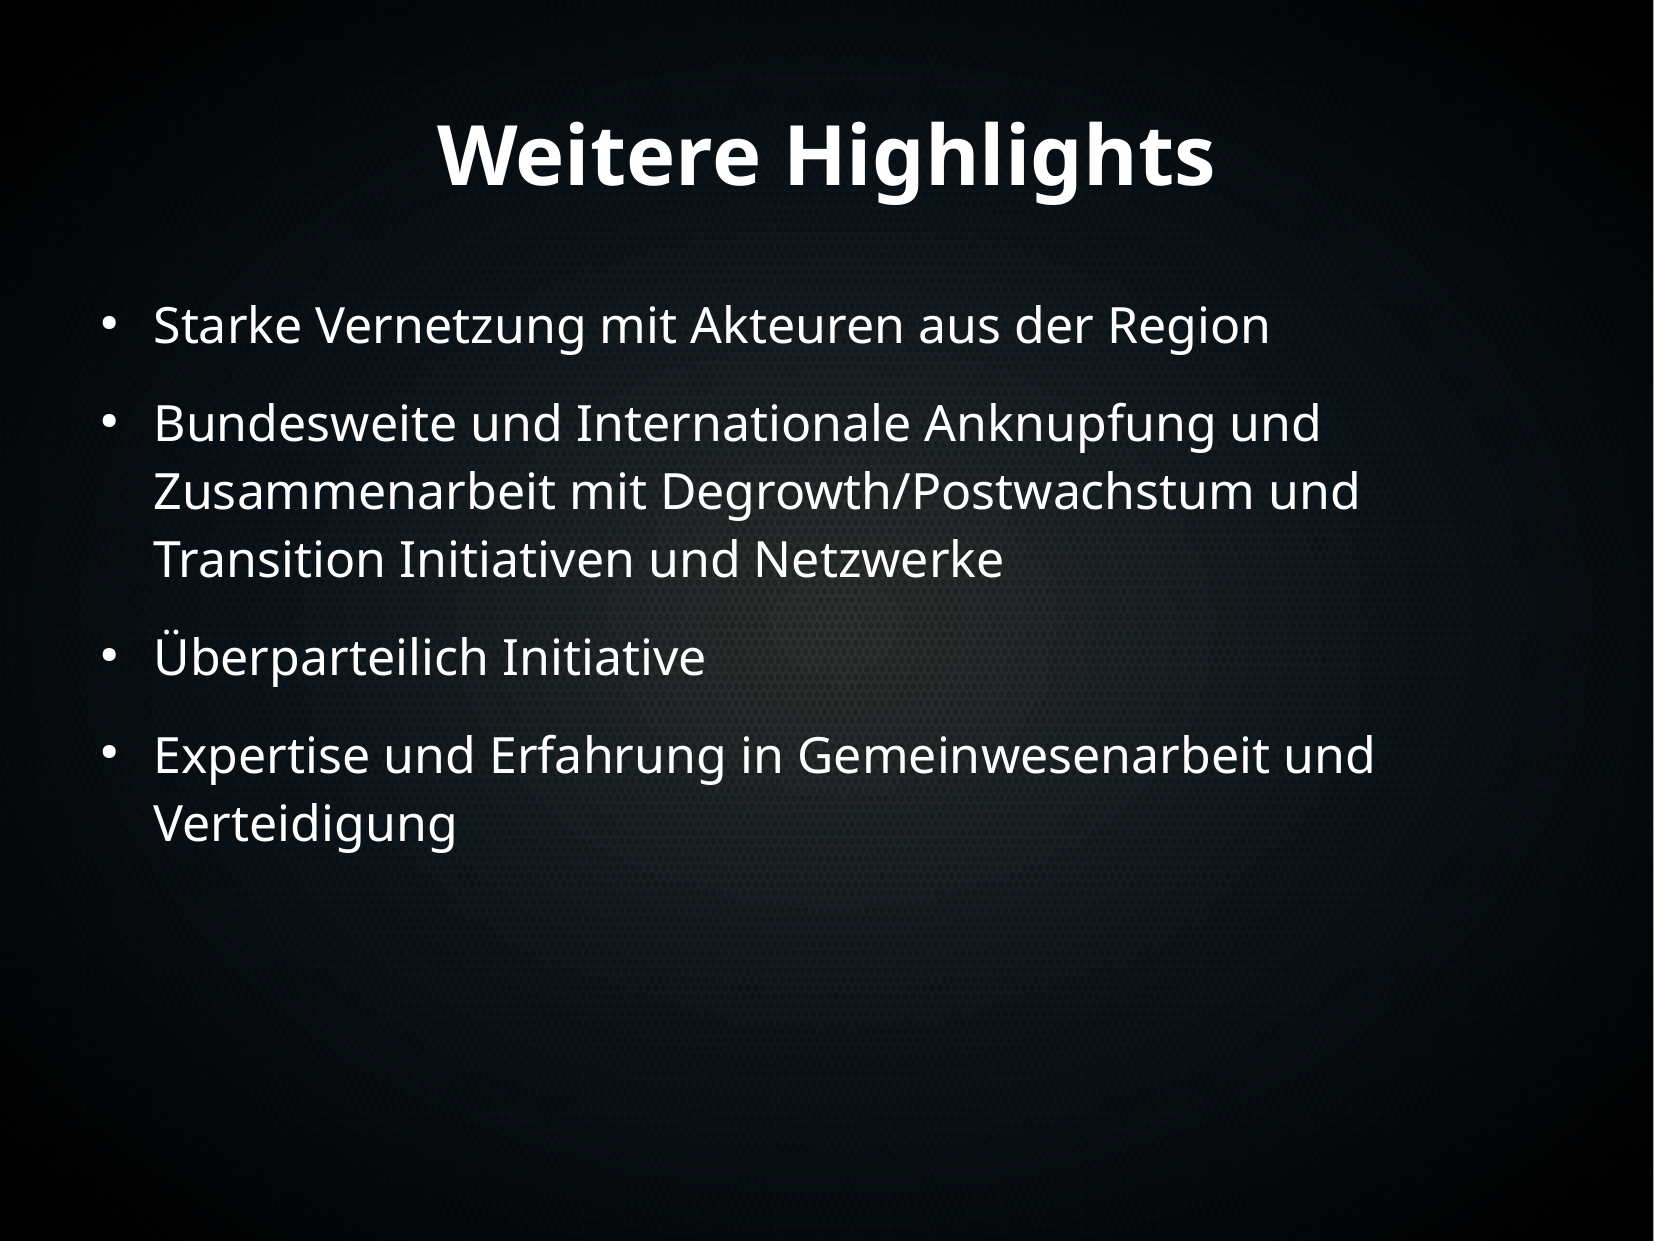

# Weitere Highlights
Starke Vernetzung mit Akteuren aus der Region
Bundesweite und Internationale Anknupfung und Zusammenarbeit mit Degrowth/Postwachstum und Transition Initiativen und Netzwerke
Überparteilich Initiative
Expertise und Erfahrung in Gemeinwesenarbeit und Verteidigung